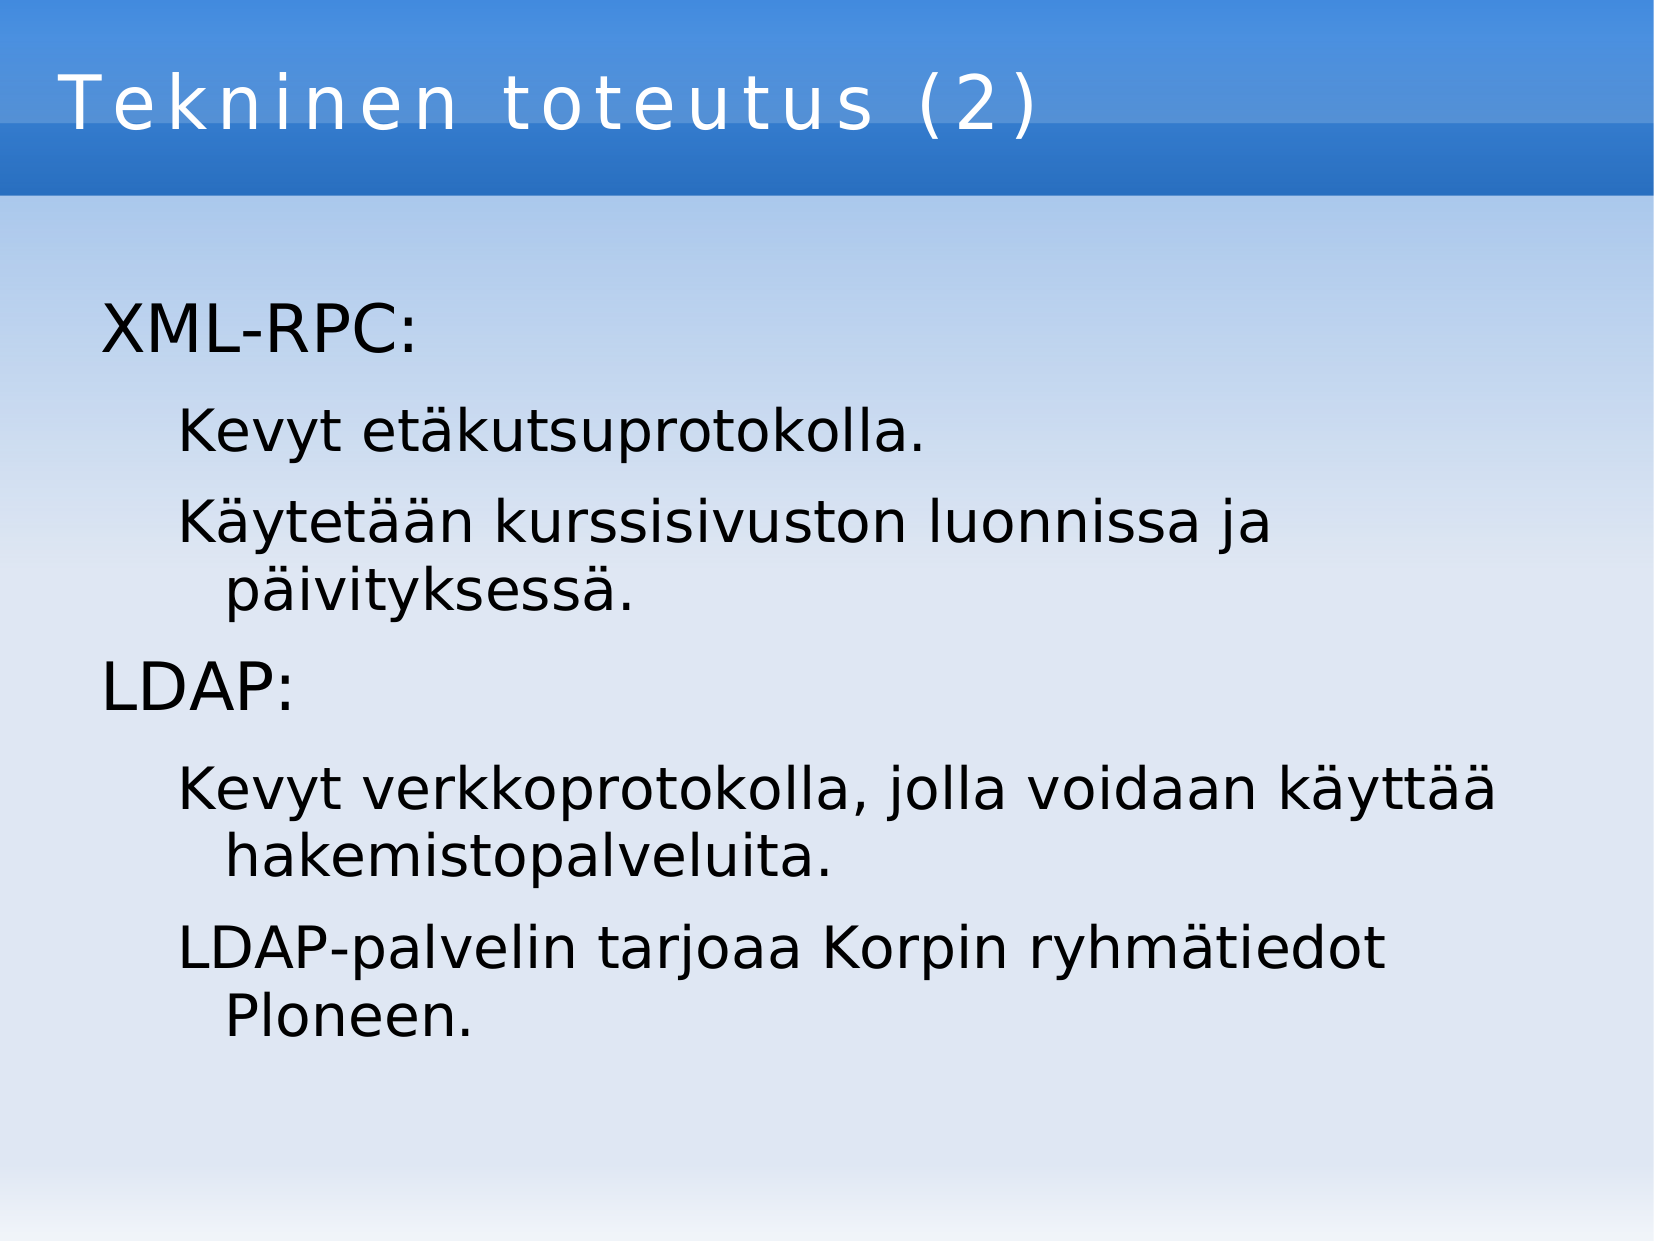

# Tekninen toteutus (2)
XML-RPC:
Kevyt etäkutsuprotokolla.
Käytetään kurssisivuston luonnissa ja päivityksessä.
LDAP:
Kevyt verkkoprotokolla, jolla voidaan käyttää hakemistopalveluita.
LDAP-palvelin tarjoaa Korpin ryhmätiedot Ploneen.